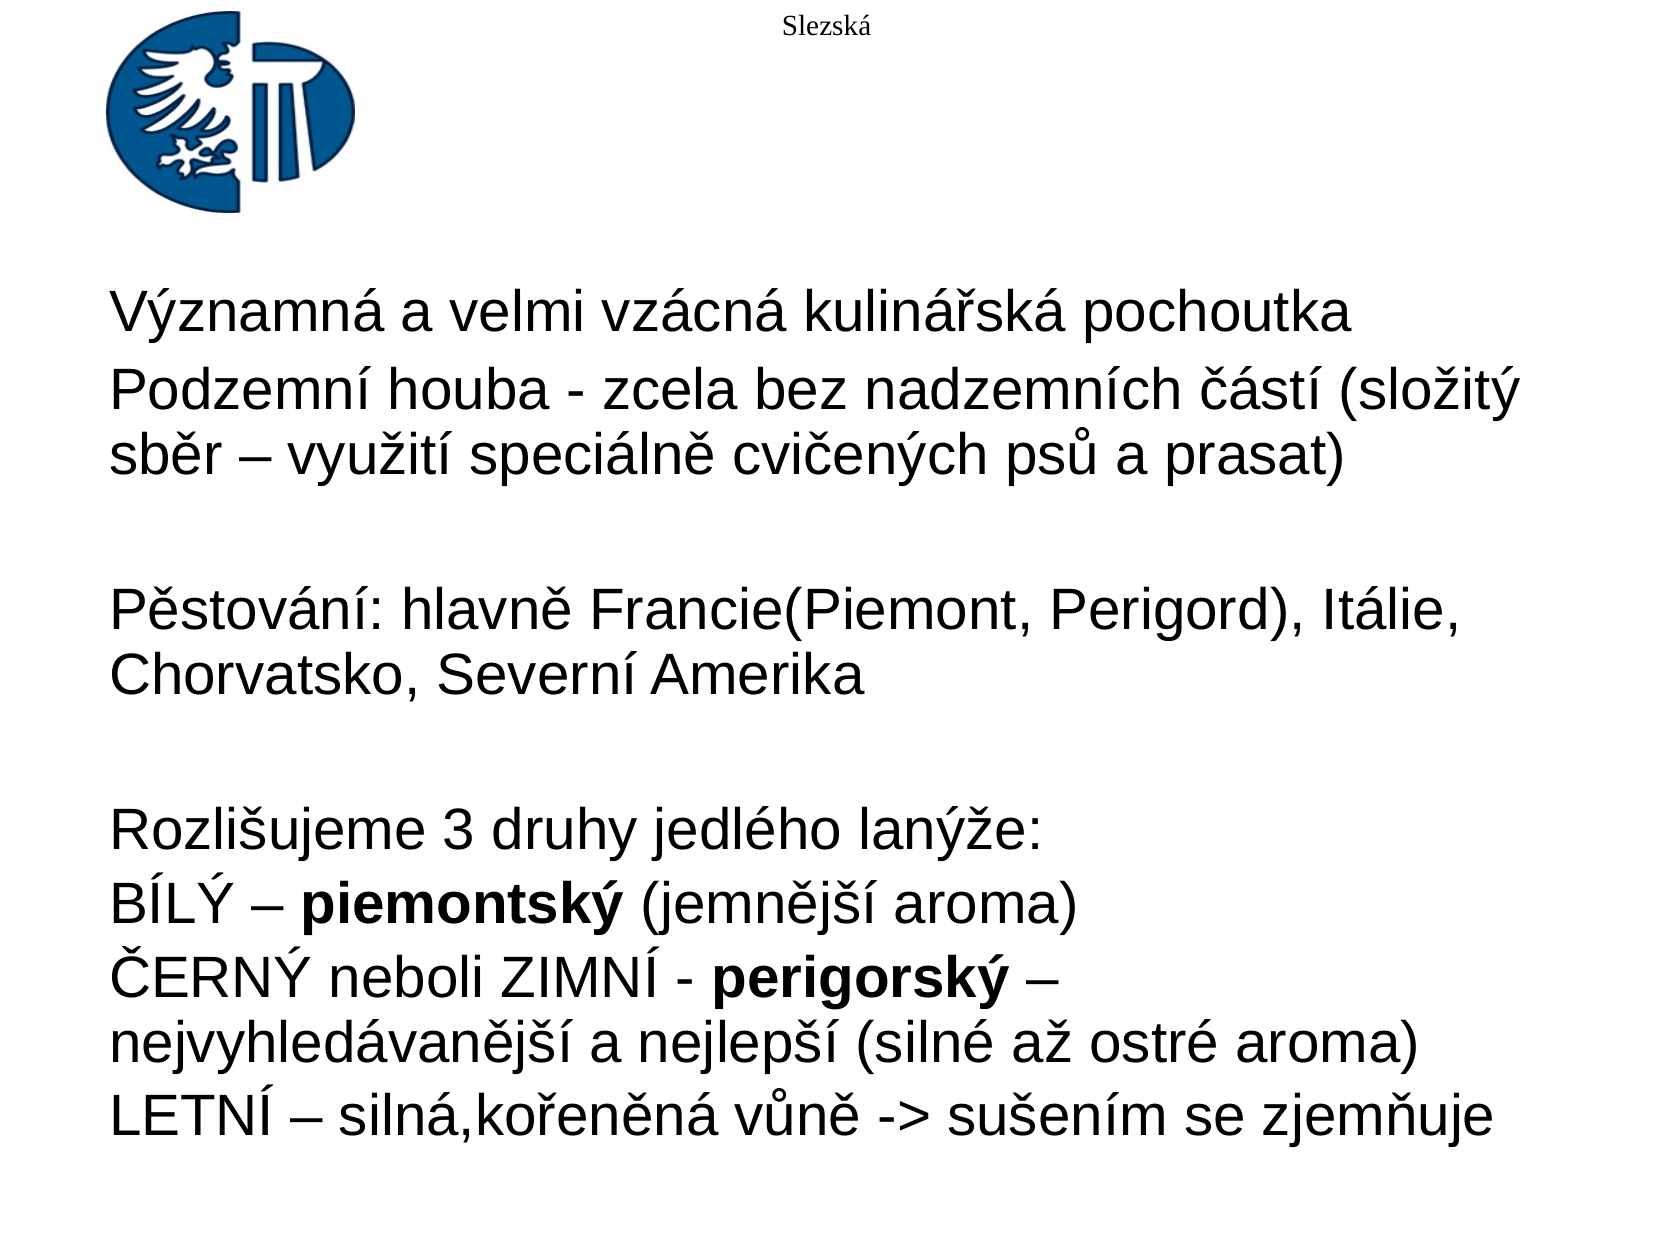

ahoj
Významná a velmi vzácná kulinářská pochoutka
Podzemní houba - zcela bez nadzemních částí (složitý sběr – využití speciálně cvičených psů a prasat)
Pěstování: hlavně Francie(Piemont, Perigord), Itálie, Chorvatsko, Severní Amerika
Rozlišujeme 3 druhy jedlého lanýže:
BÍLÝ – piemontský (jemnější aroma)
ČERNÝ neboli ZIMNÍ - perigorský – nejvyhledávanější a nejlepší (silné až ostré aroma)
LETNÍ – silná,kořeněná vůně -> sušením se zjemňuje